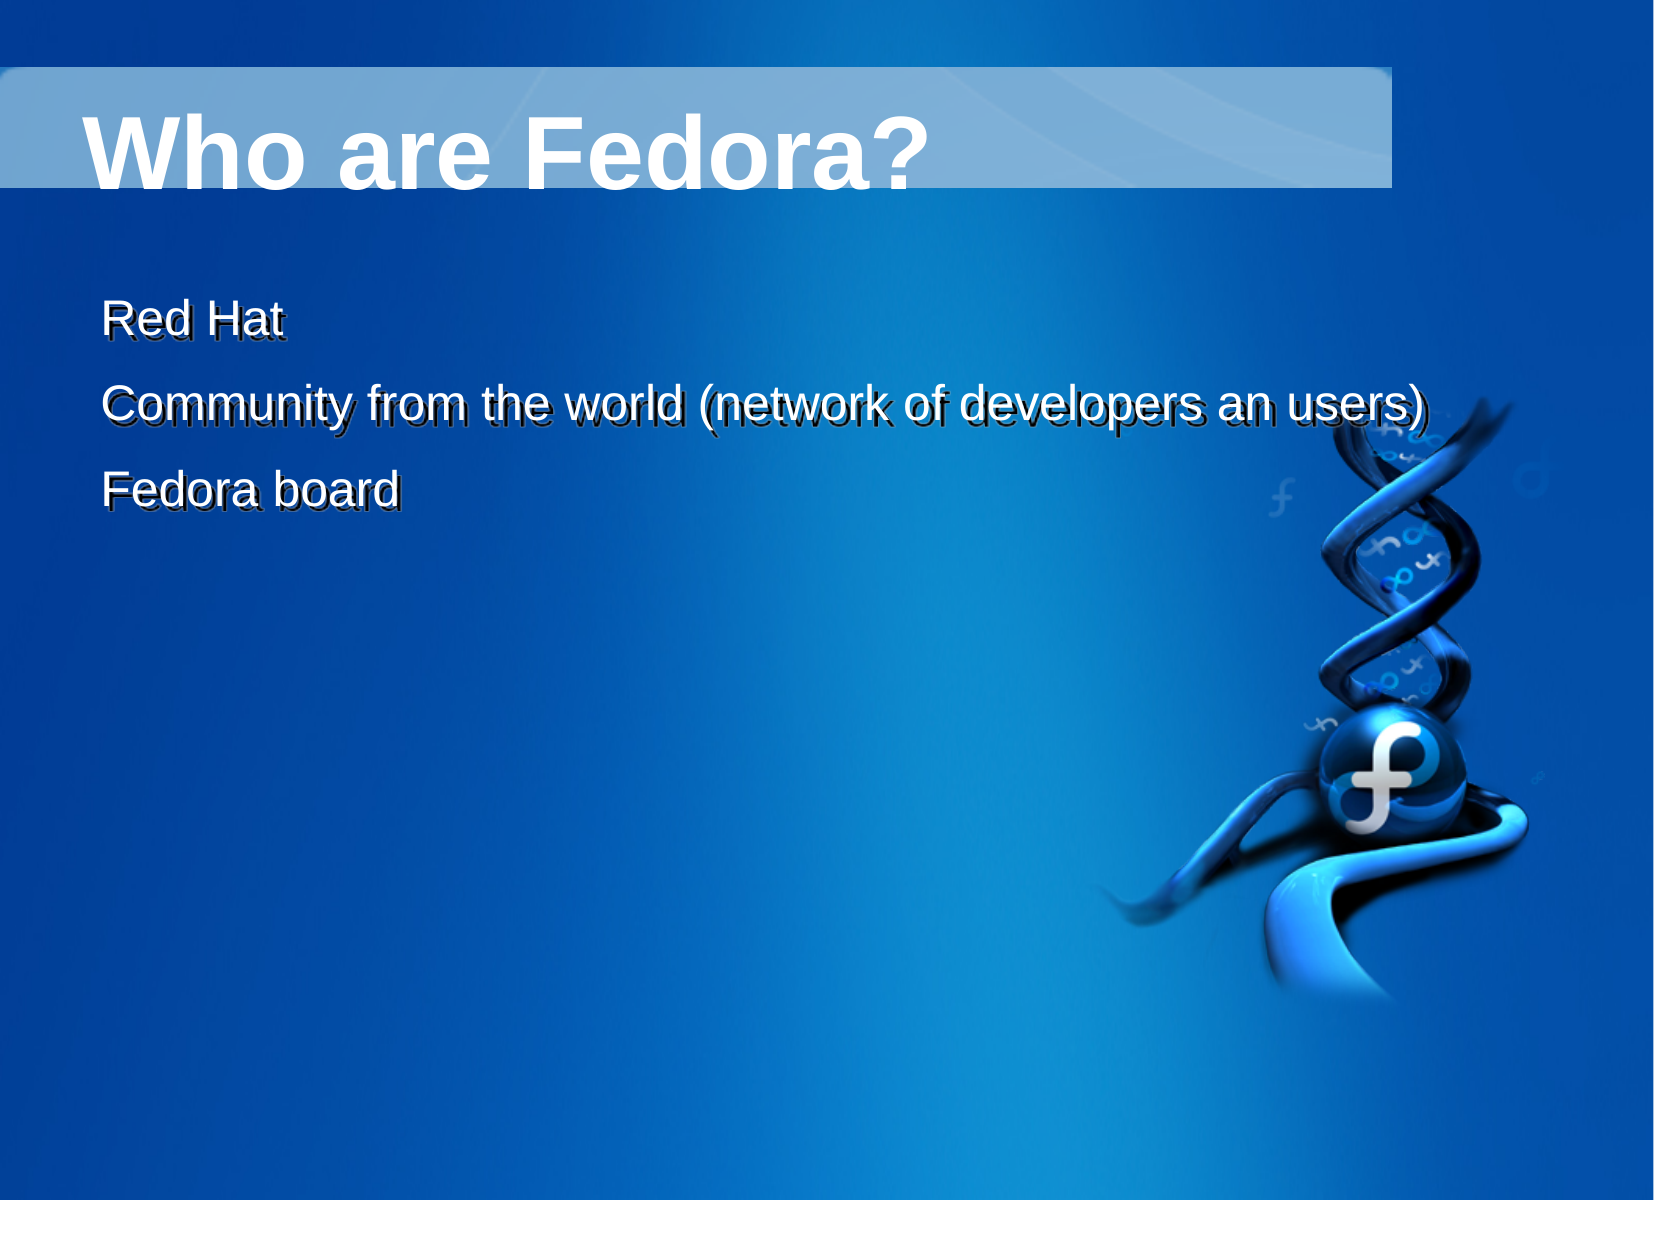

# Who are Fedora?
Red Hat
Community from the world (network of developers an users)
Fedora board